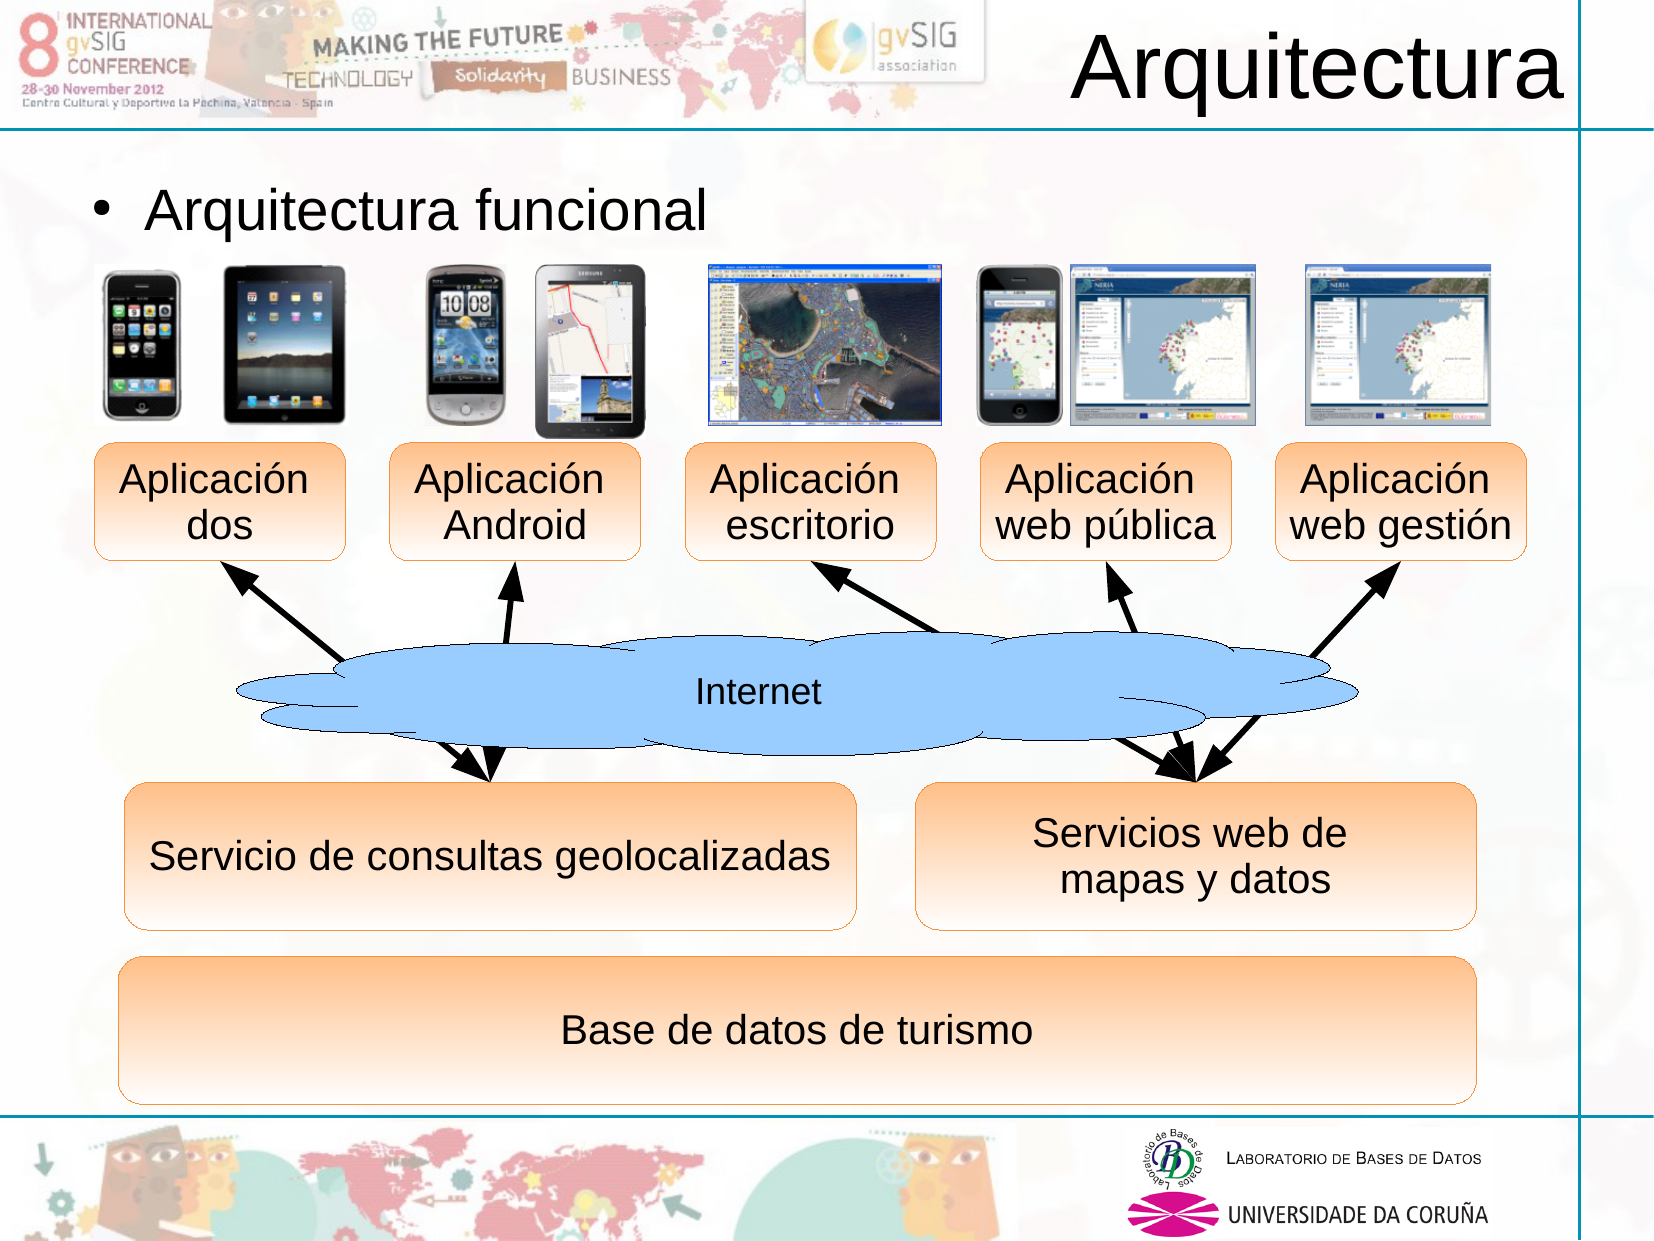

# Arquitectura
Arquitectura funcional
Aplicación
dos
Aplicación
Android
Aplicación
escritorio
Aplicación
web pública
Aplicación
web gestión
Internet
Servicio de consultas geolocalizadas
Servicios web de
mapas y datos
Base de datos de turismo